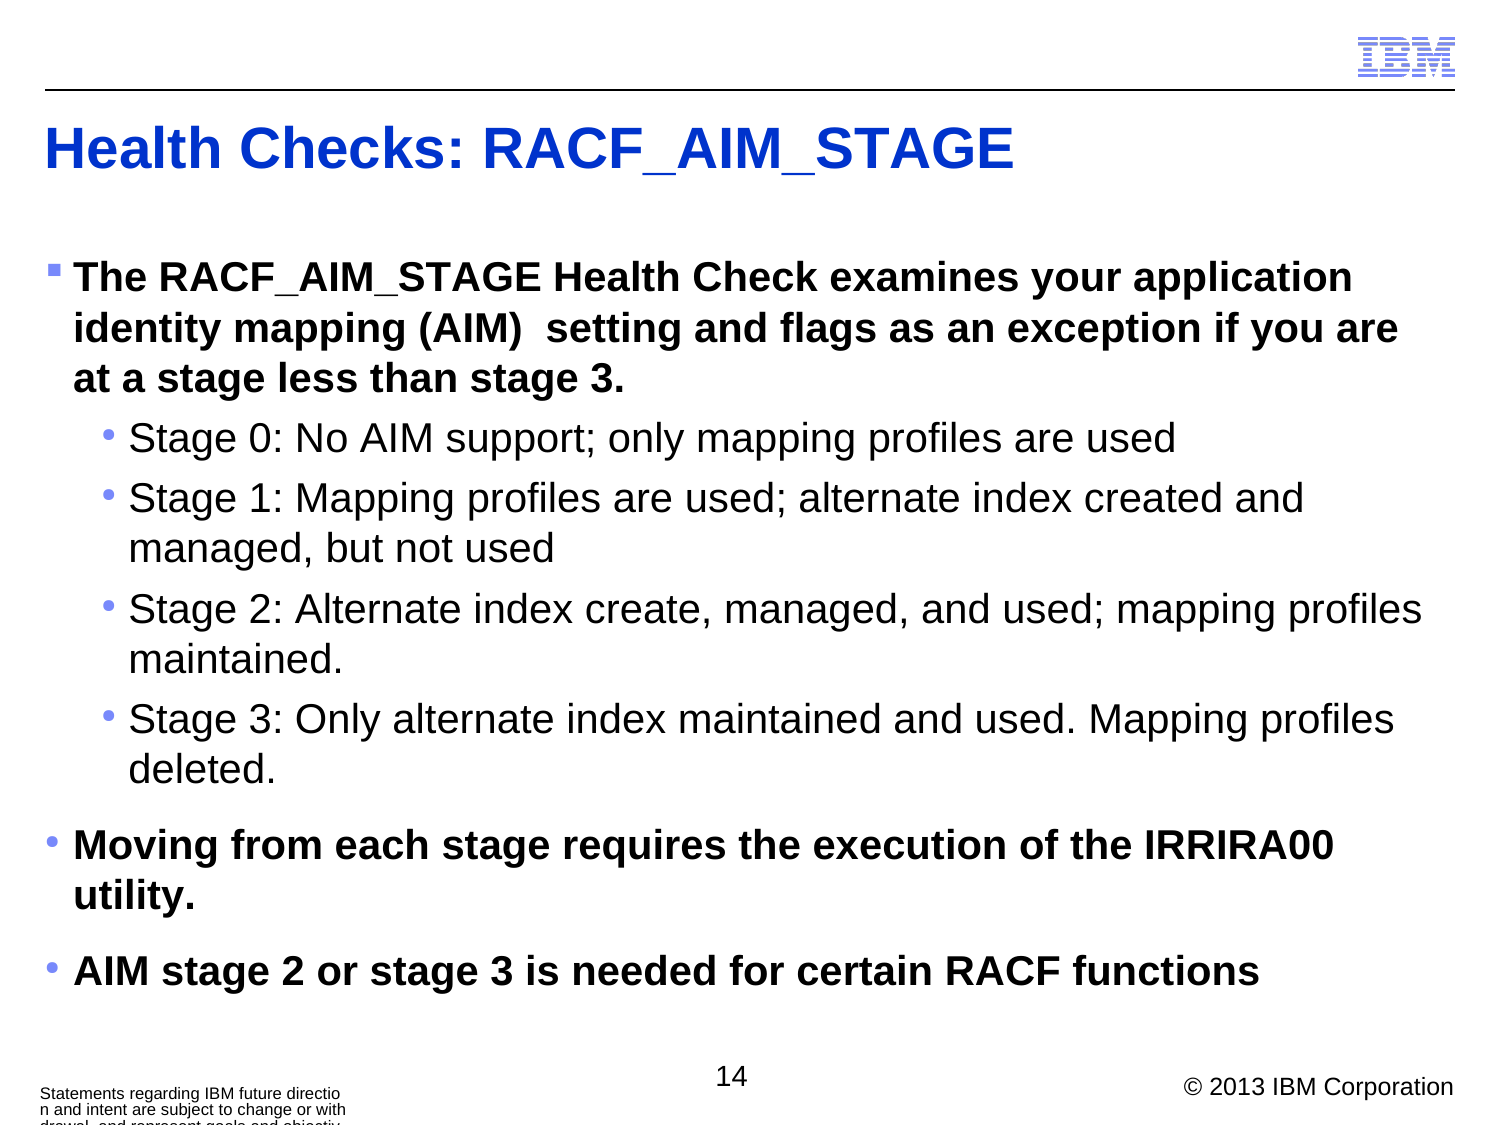

# Health Checks: RACF_AIM_STAGE
The RACF_AIM_STAGE Health Check examines your application identity mapping (AIM) setting and flags as an exception if you are at a stage less than stage 3.
Stage 0: No AIM support; only mapping profiles are used
Stage 1: Mapping profiles are used; alternate index created and managed, but not used
Stage 2: Alternate index create, managed, and used; mapping profiles maintained.
Stage 3: Only alternate index maintained and used. Mapping profiles deleted.
Moving from each stage requires the execution of the IRRIRA00 utility.
AIM stage 2 or stage 3 is needed for certain RACF functions
14
Statements regarding IBM future direction and intent are subject to change or withdrawal, and represent goals and objectives only.